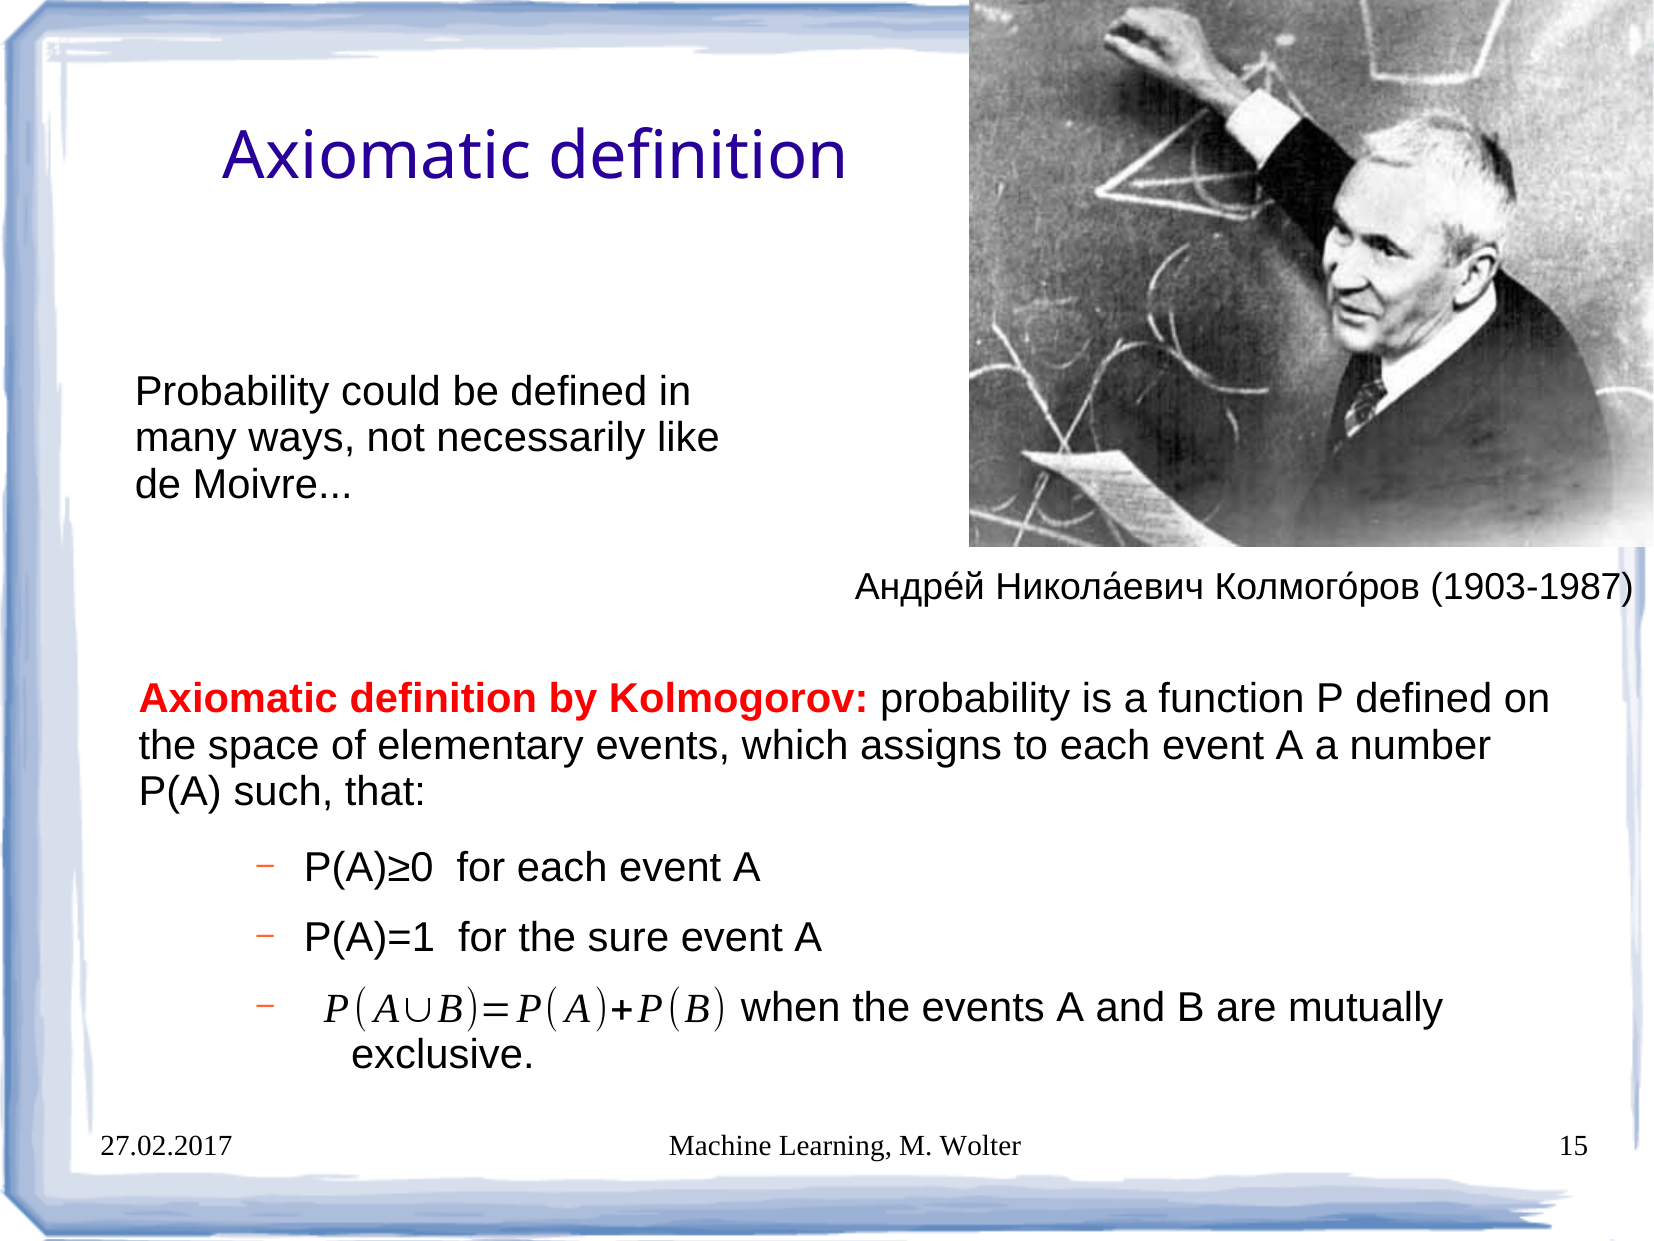

# Axiomatic definition
Probability could be defined in many ways, not necessarily like de Moivre...
Андре́й Никола́евич Колмого́ров (1903-1987)
Axiomatic definition by Kolmogorov: probability is a function P defined on the space of elementary events, which assigns to each event A a number P(A) such, that:
P(A)≥0 for each event A
P(A)=1 for the sure event A
 when the events A and B are mutually exclusive.
27.02.2017
Machine Learning, M. Wolter
15